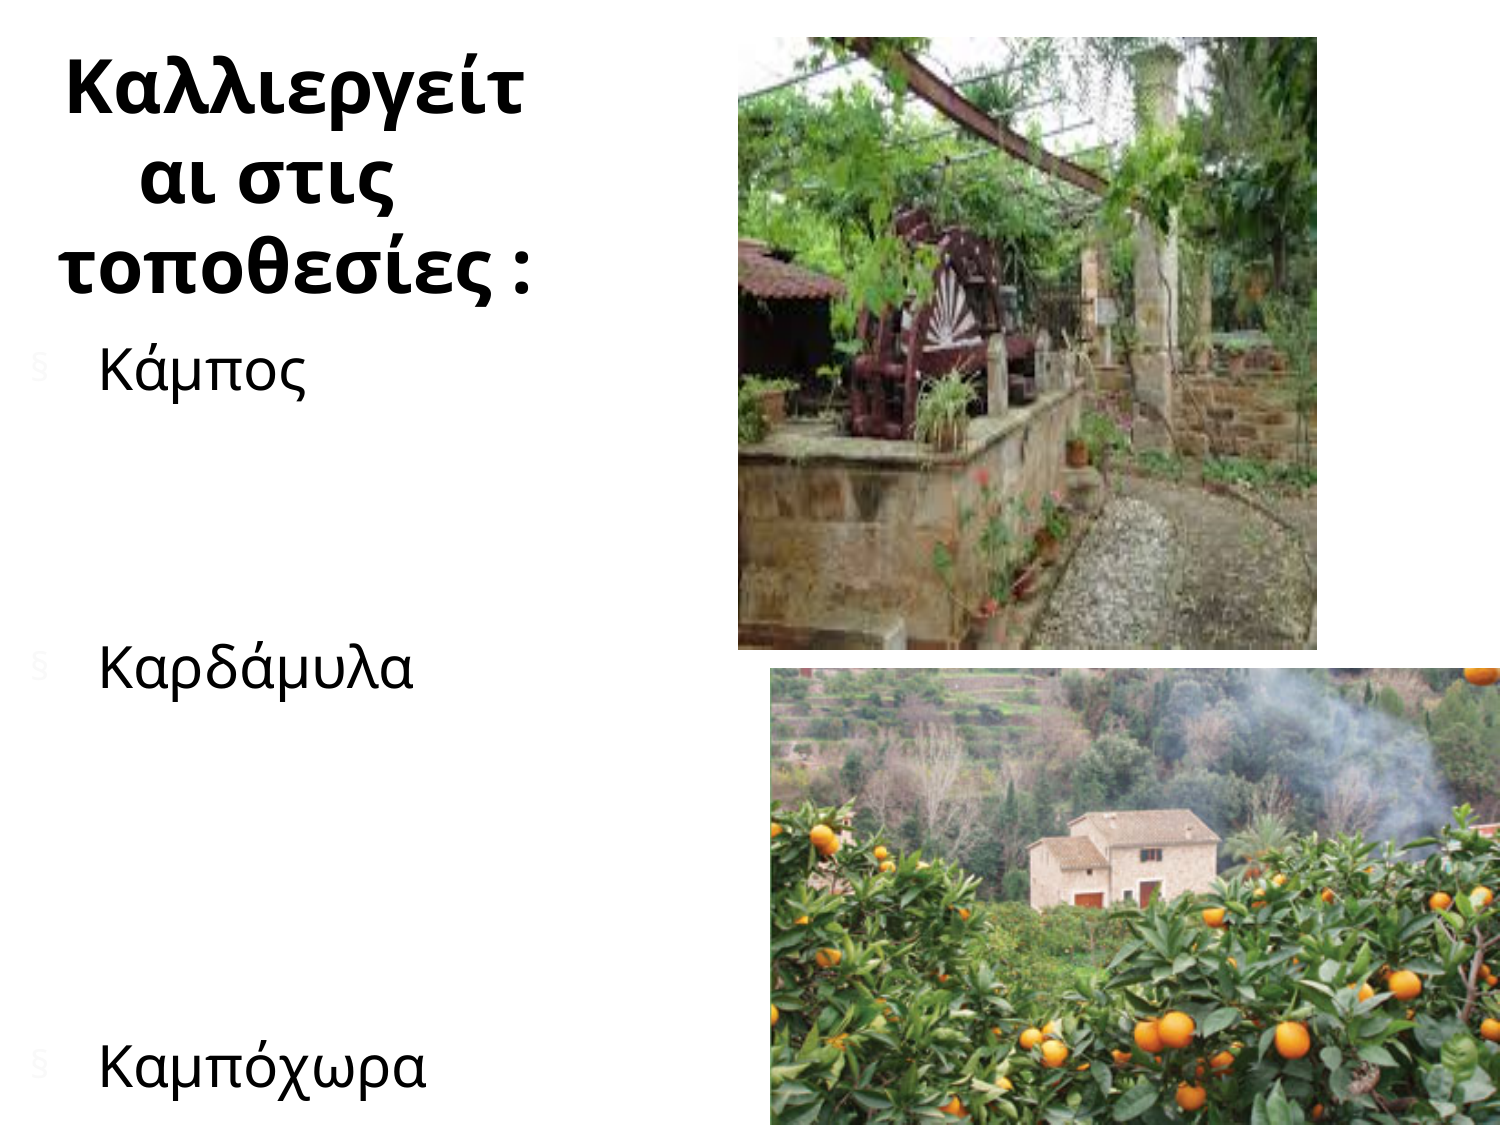

# Καλλιεργείται στις τοποθεσίες :
Κάμπος Χίου
Καρδάμυλα
Καμπόχωρα